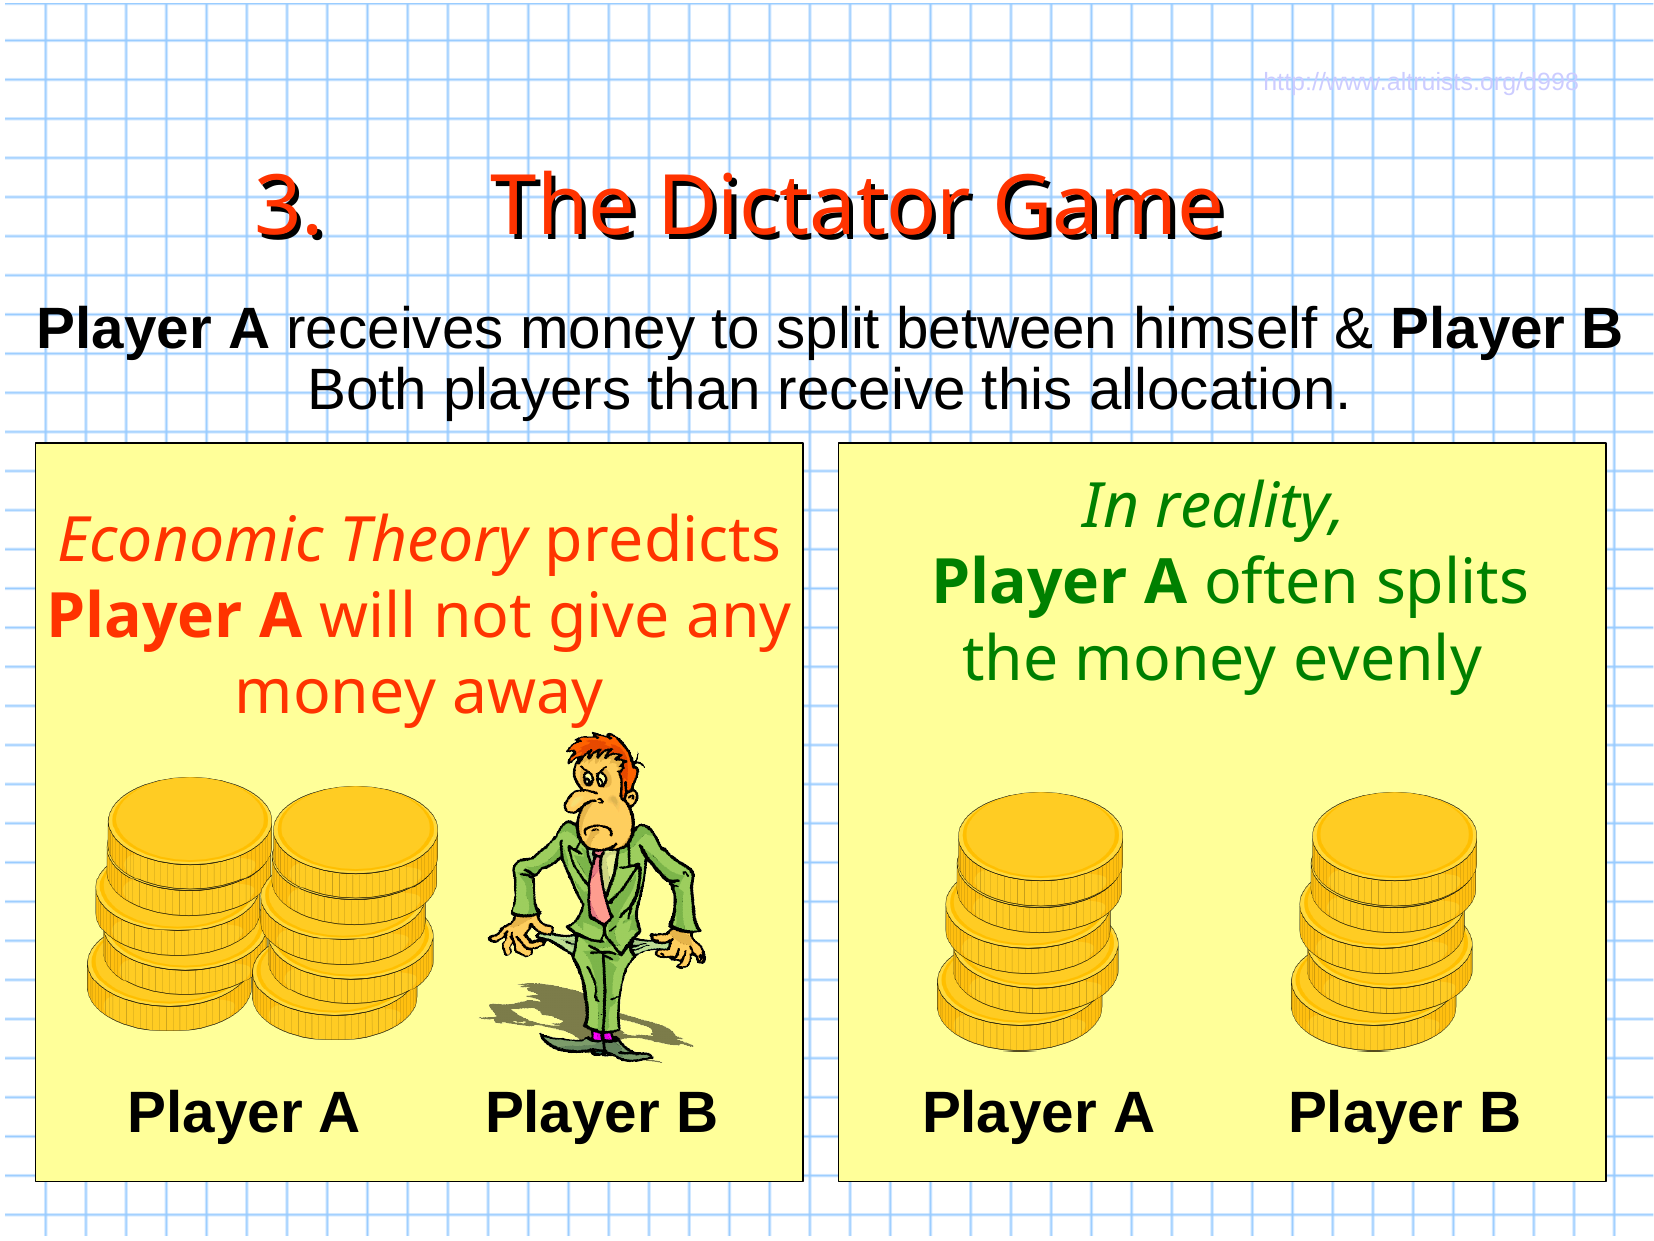

http://www.altruists.org/d998
3.		The Dictator Game
Player A receives money to split between himself & Player B
Both players than receive this allocation.
Economic Theory predicts Player A will not give any money away
In reality,
 Player A often splits the money evenly
Player A
Player B
Player A
Player B